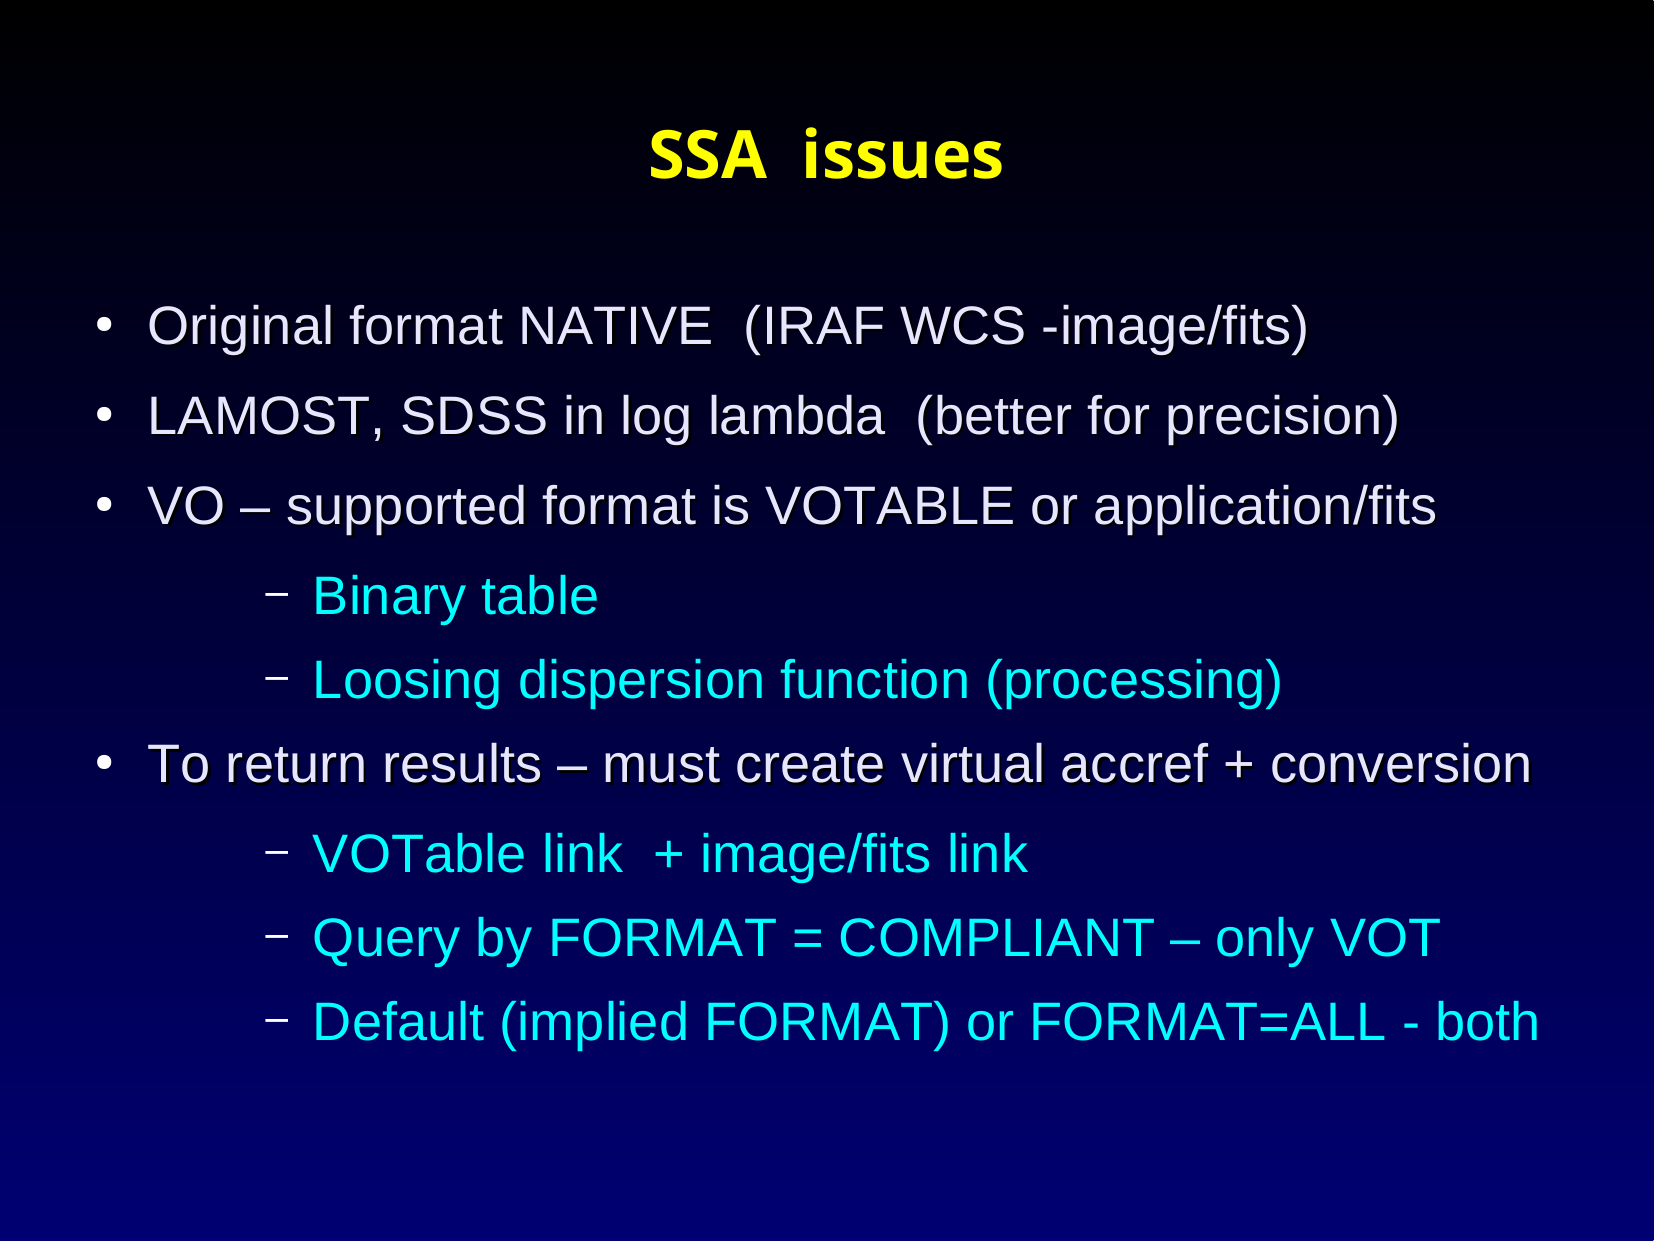

# SSA issues
Original format NATIVE (IRAF WCS -image/fits)
LAMOST, SDSS in log lambda (better for precision)
VO – supported format is VOTABLE or application/fits
Binary table
Loosing dispersion function (processing)
To return results – must create virtual accref + conversion
VOTable link + image/fits link
Query by FORMAT = COMPLIANT – only VOT
Default (implied FORMAT) or FORMAT=ALL - both